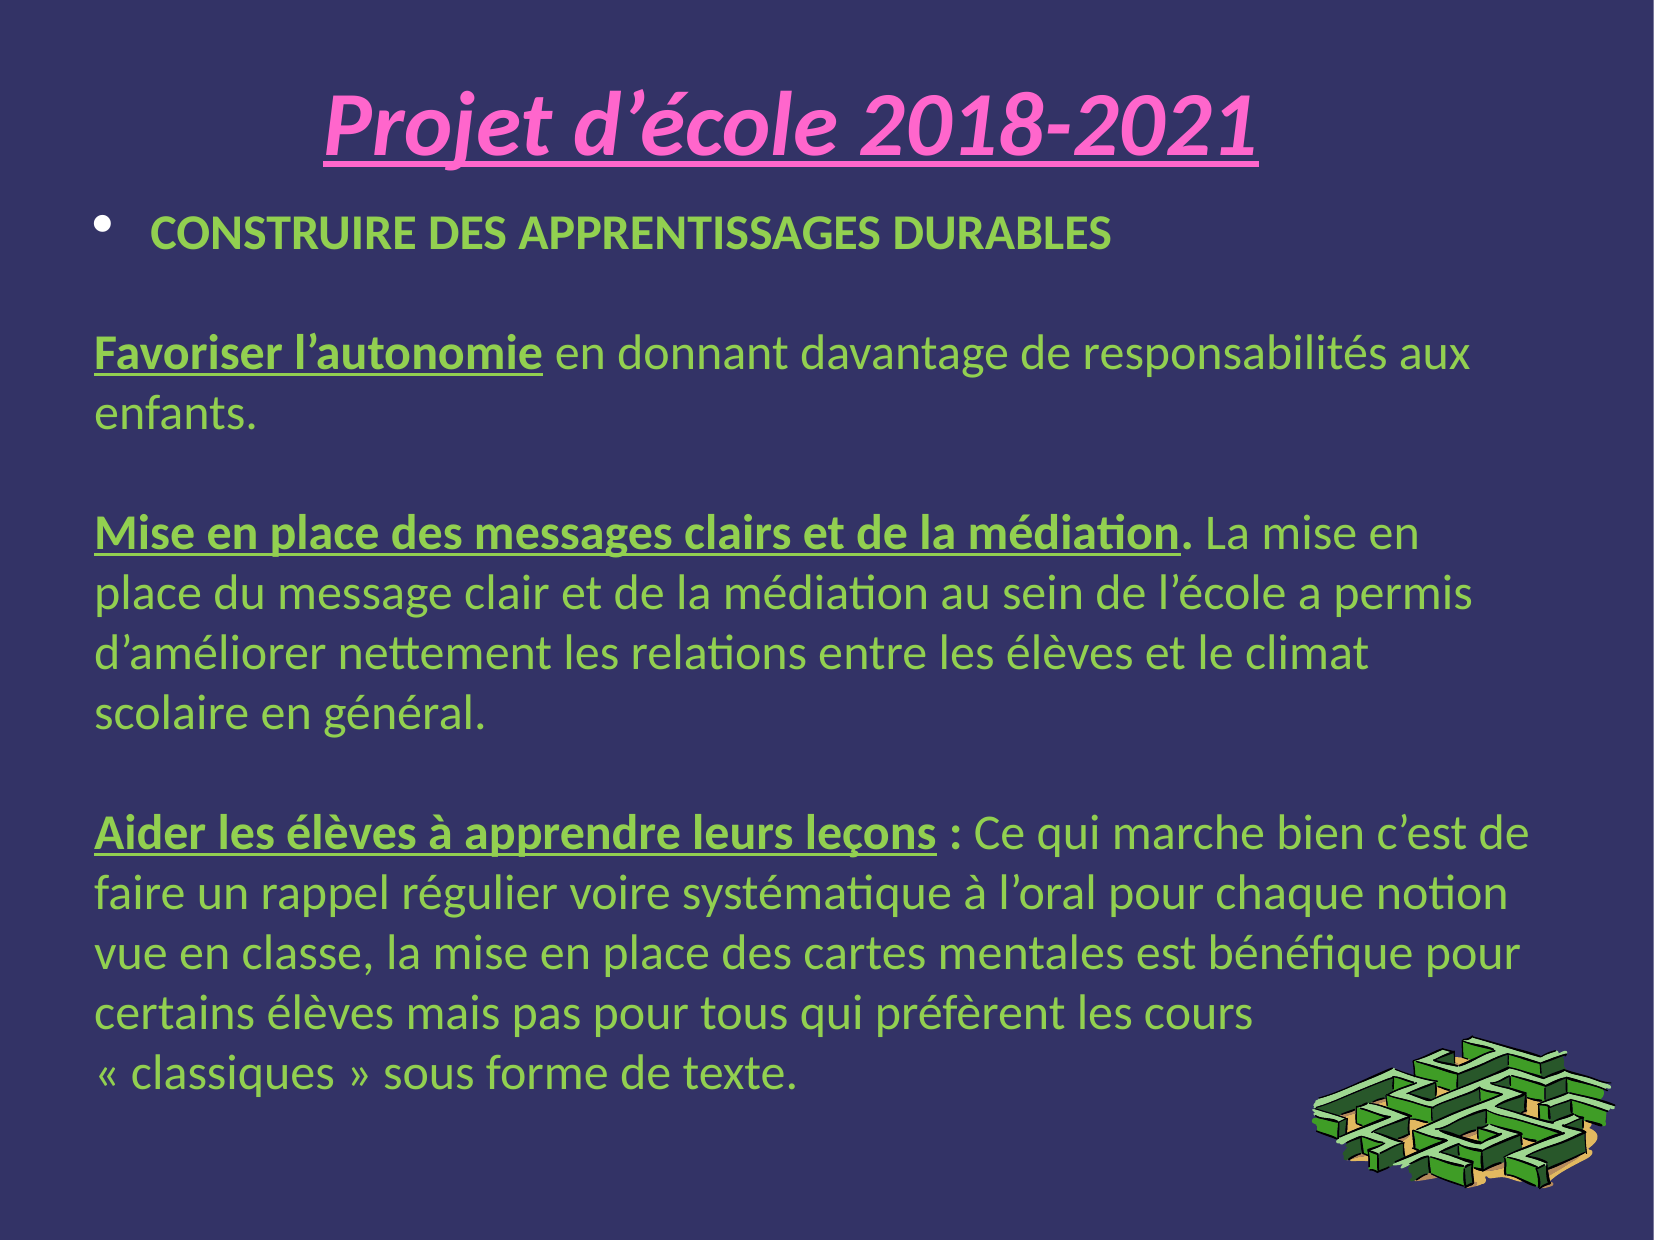

Projet d’école 2018-2021
CONSTRUIRE DES APPRENTISSAGES DURABLES
Favoriser l’autonomie en donnant davantage de responsabilités aux enfants.
Mise en place des messages clairs et de la médiation. La mise en place du message clair et de la médiation au sein de l’école a permis d’améliorer nettement les relations entre les élèves et le climat scolaire en général.
Aider les élèves à apprendre leurs leçons : Ce qui marche bien c’est de faire un rappel régulier voire systématique à l’oral pour chaque notion vue en classe, la mise en place des cartes mentales est bénéfique pour certains élèves mais pas pour tous qui préfèrent les cours « classiques » sous forme de texte.